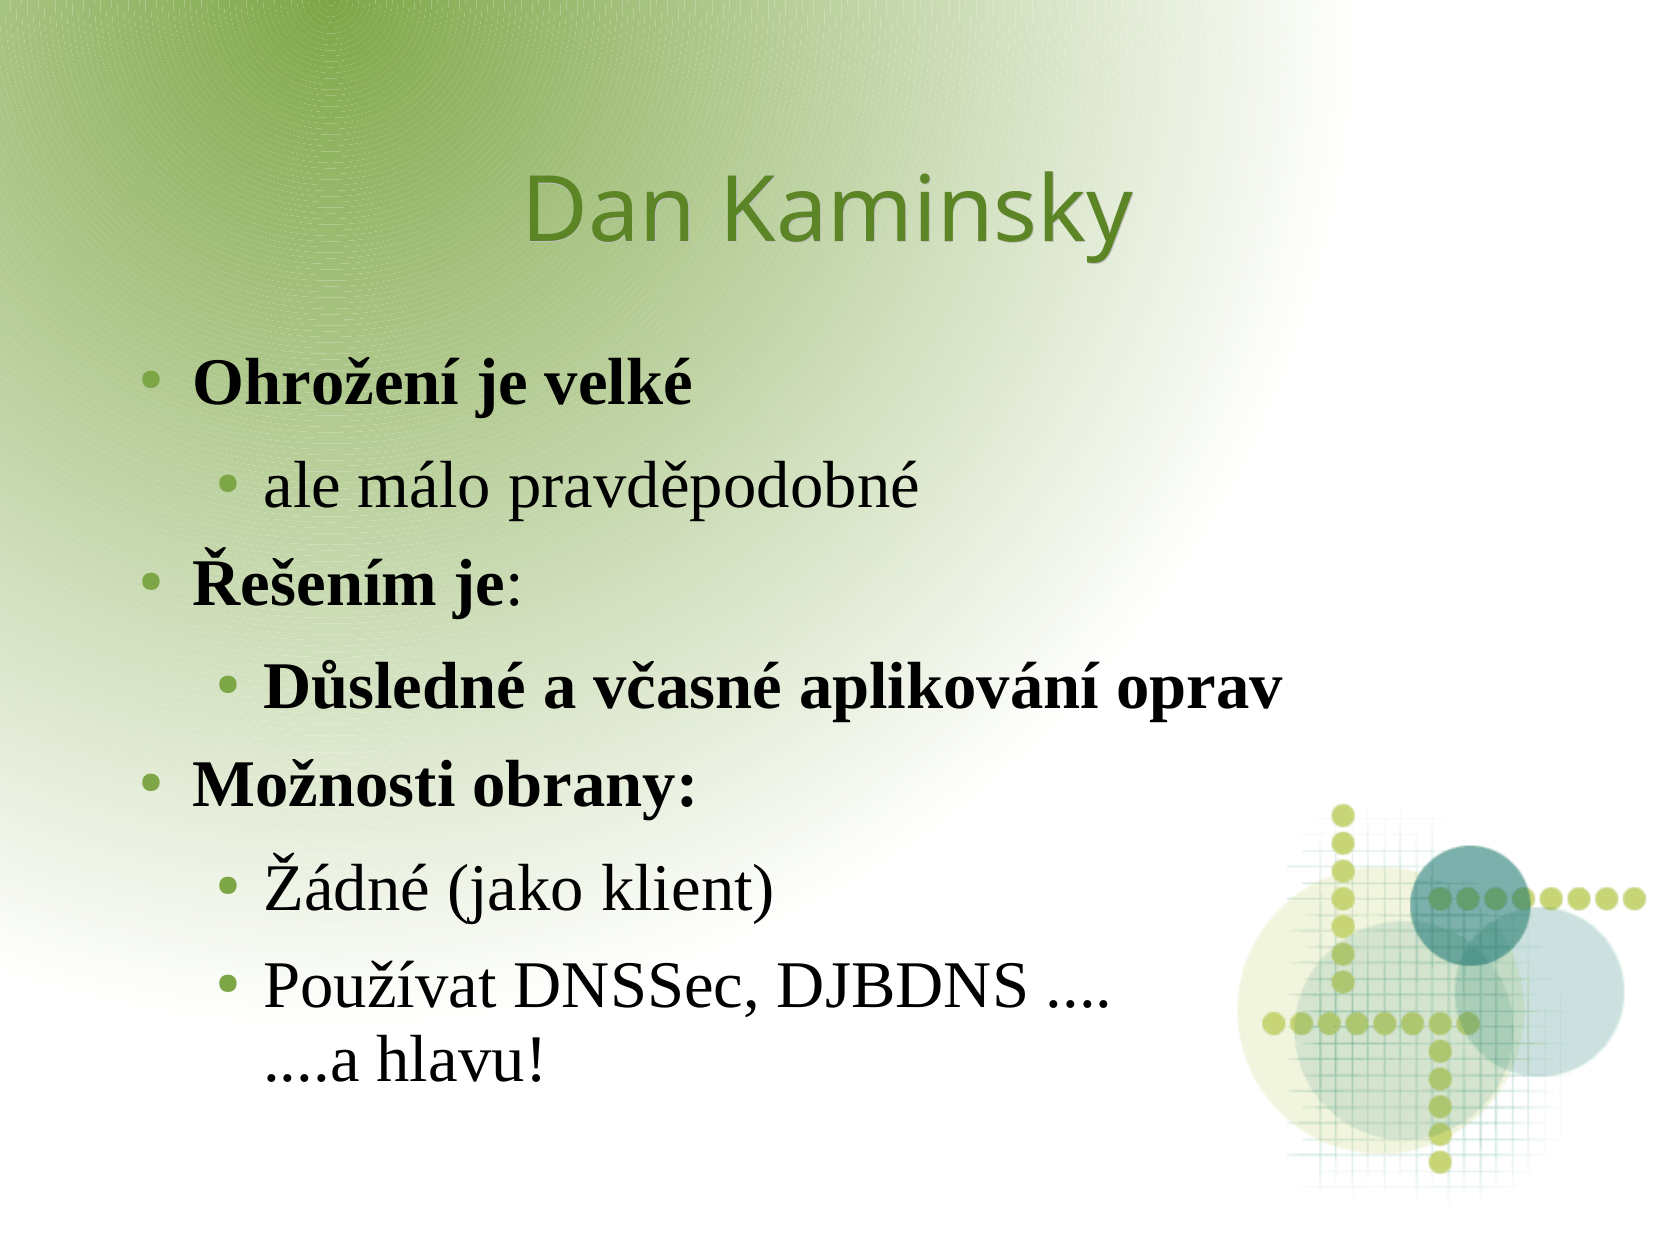

# Dan Kaminsky
Ohrožení je velké
ale málo pravděpodobné
Řešením je:
Důsledné a včasné aplikování oprav
Možnosti obrany:
Žádné (jako klient)
Používat DNSSec, DJBDNS ....
....a hlavu!